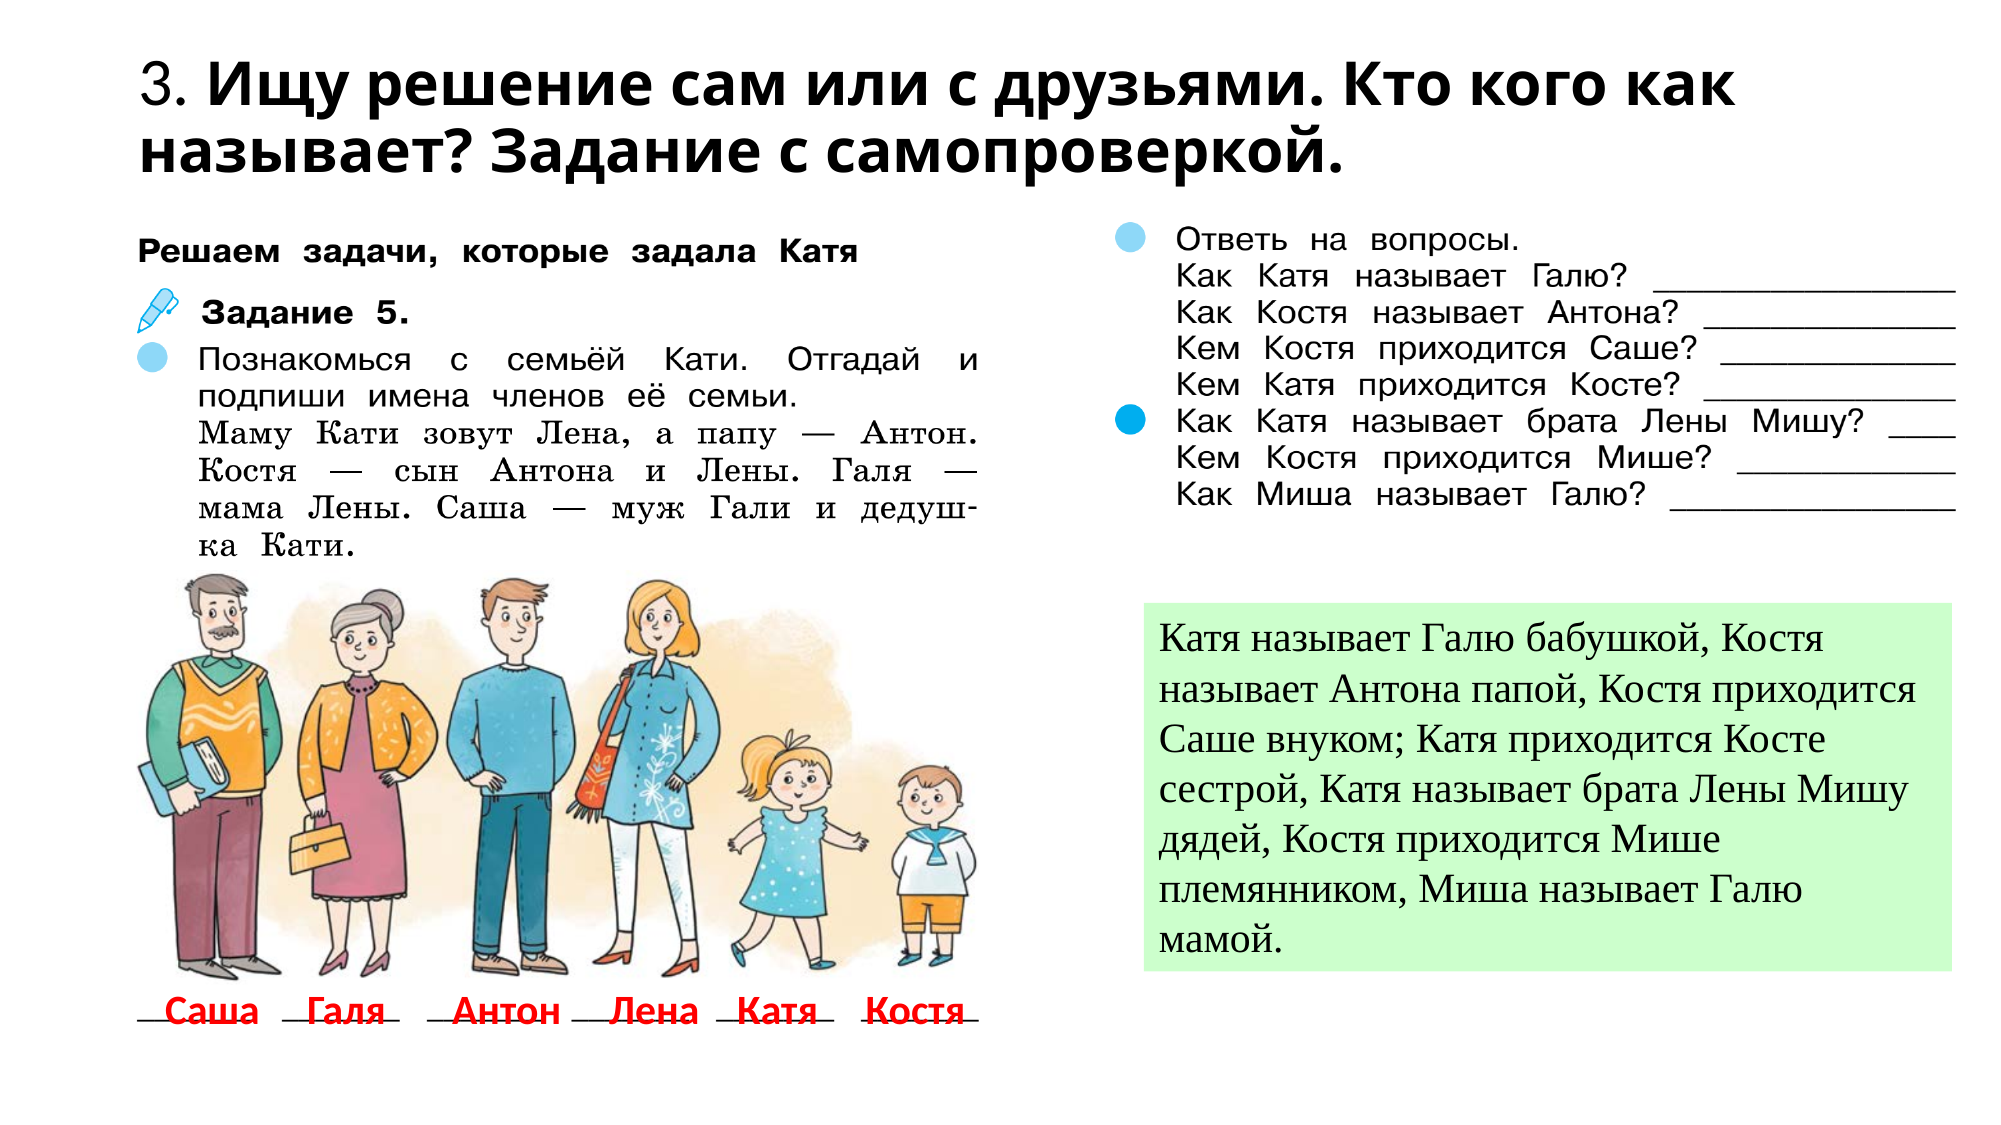

# 3. Ищу решение сам или с друзьями. Кто кого как называет? Задание с самопроверкой.
Катя называет Галю бабушкой, Костя называет Антона папой, Костя приходится Саше внуком; Катя приходится Косте сестрой, Катя называет брата Лены Мишу дядей, Костя приходится Мише племянником, Миша называет Галю мамой.
Саша Галя Антон Лена Катя Костя